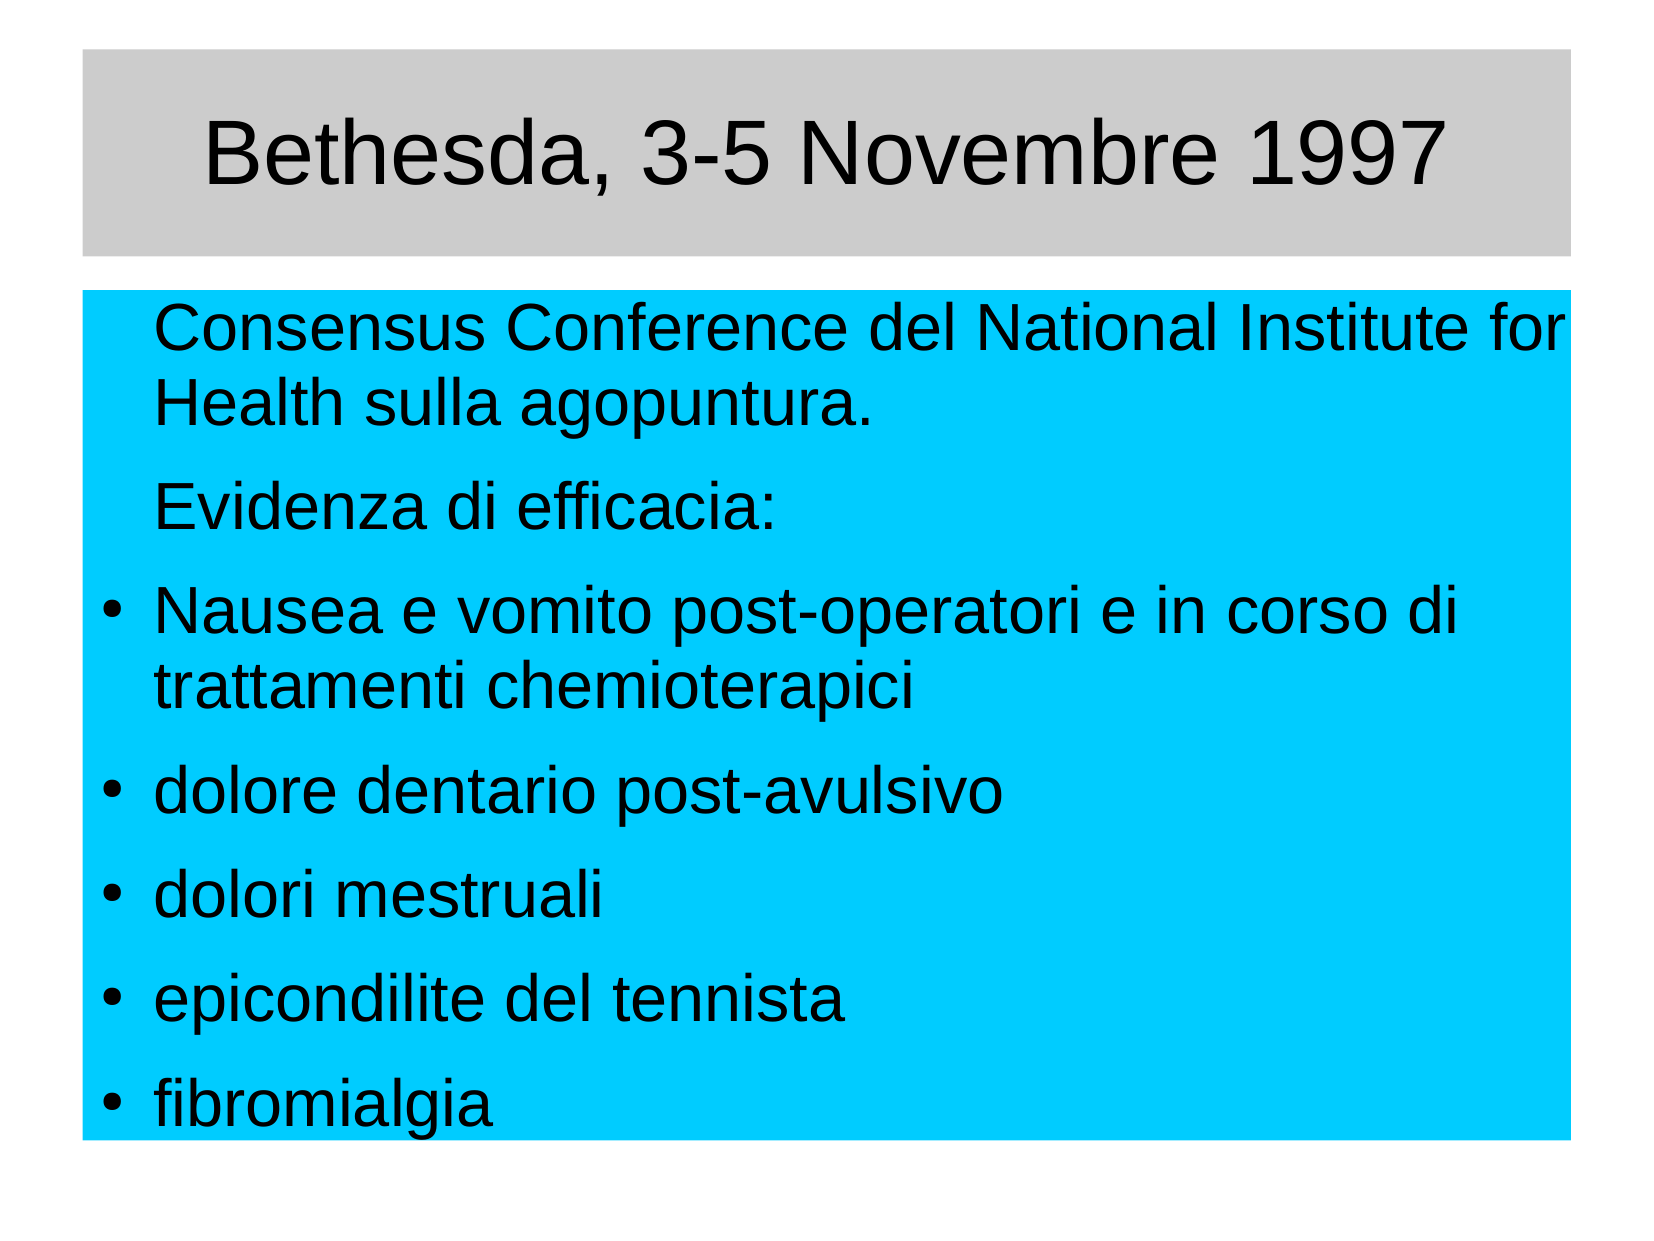

# Bethesda, 3-5 Novembre 1997
Consensus Conference del National Institute for Health sulla agopuntura.
Evidenza di efficacia:
Nausea e vomito post-operatori e in corso di trattamenti chemioterapici
dolore dentario post-avulsivo
dolori mestruali
epicondilite del tennista
fibromialgia